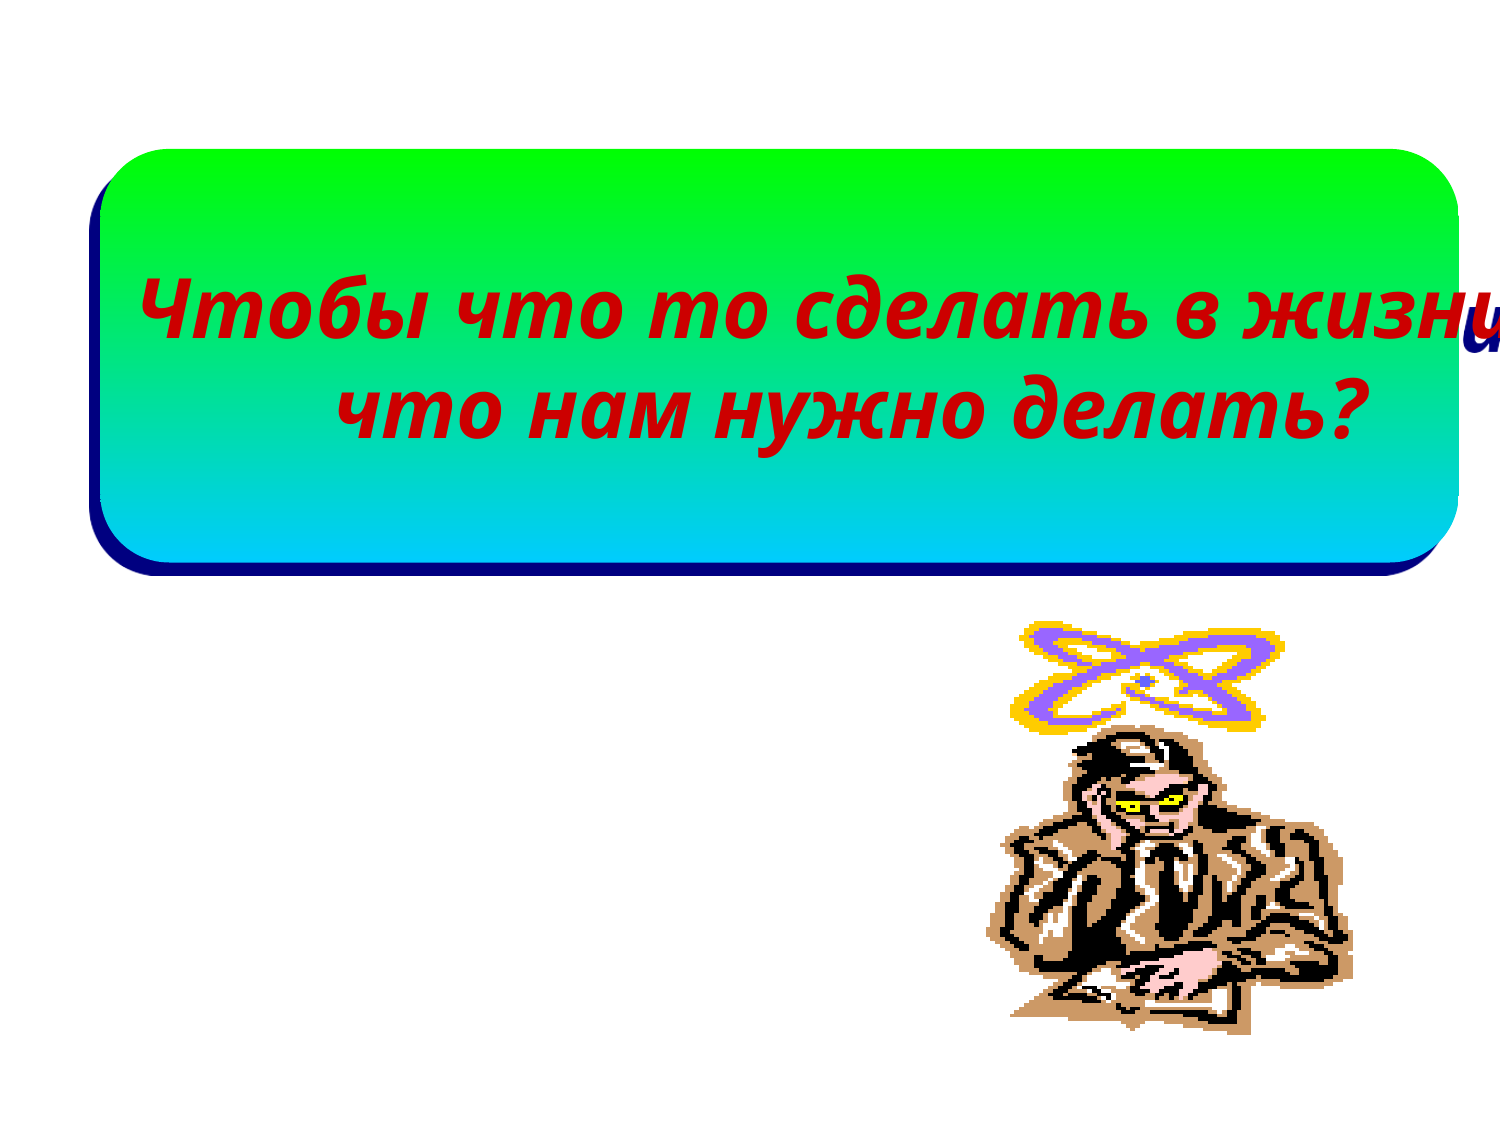

Чтобы что то сделать в жизни,
что нам нужно делать?